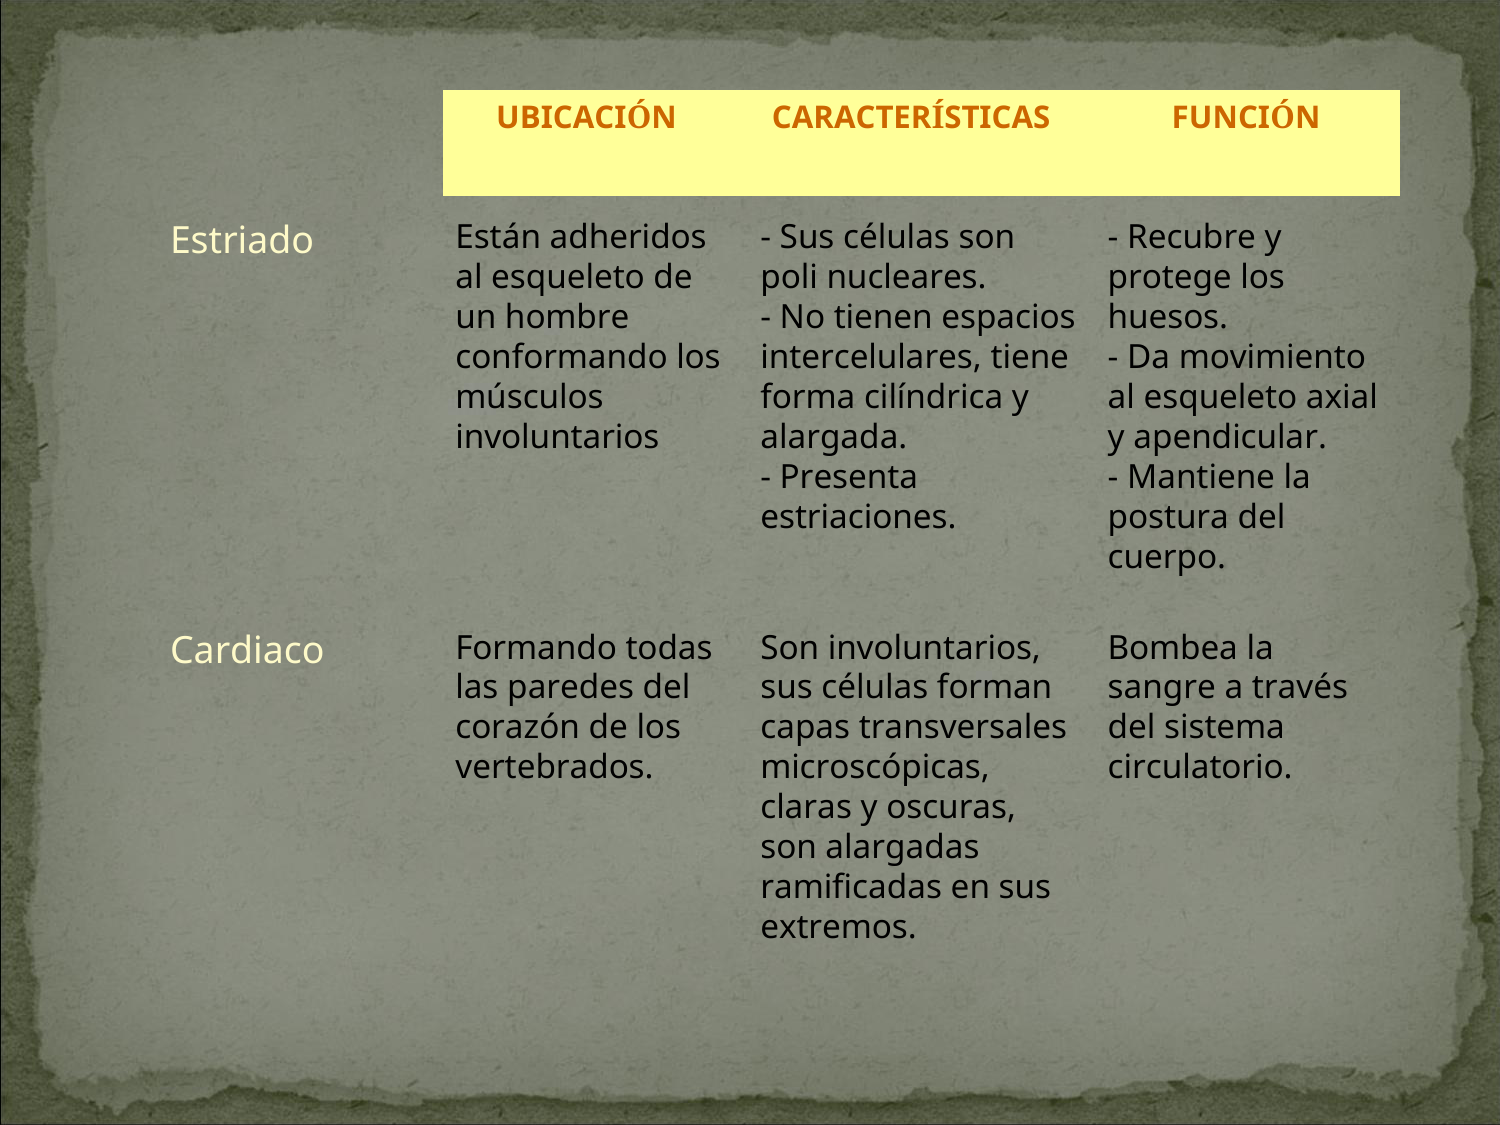

| | UBICACIÓN | CARACTERÍSTICAS | FUNCIÓN |
| --- | --- | --- | --- |
| Estriado | Están adheridos al esqueleto de un hombre conformando los músculos involuntarios | - Sus células son poli nucleares. - No tienen espacios intercelulares, tiene forma cilíndrica y alargada. - Presenta estriaciones. | - Recubre y protege los huesos. - Da movimiento al esqueleto axial y apendicular. - Mantiene la postura del cuerpo. |
| --- | --- | --- | --- |
| Cardiaco | Formando todas las paredes del corazón de los vertebrados. | Son involuntarios, sus células forman capas transversales microscópicas, claras y oscuras, son alargadas ramificadas en sus extremos. | Bombea la sangre a través del sistema circulatorio. |